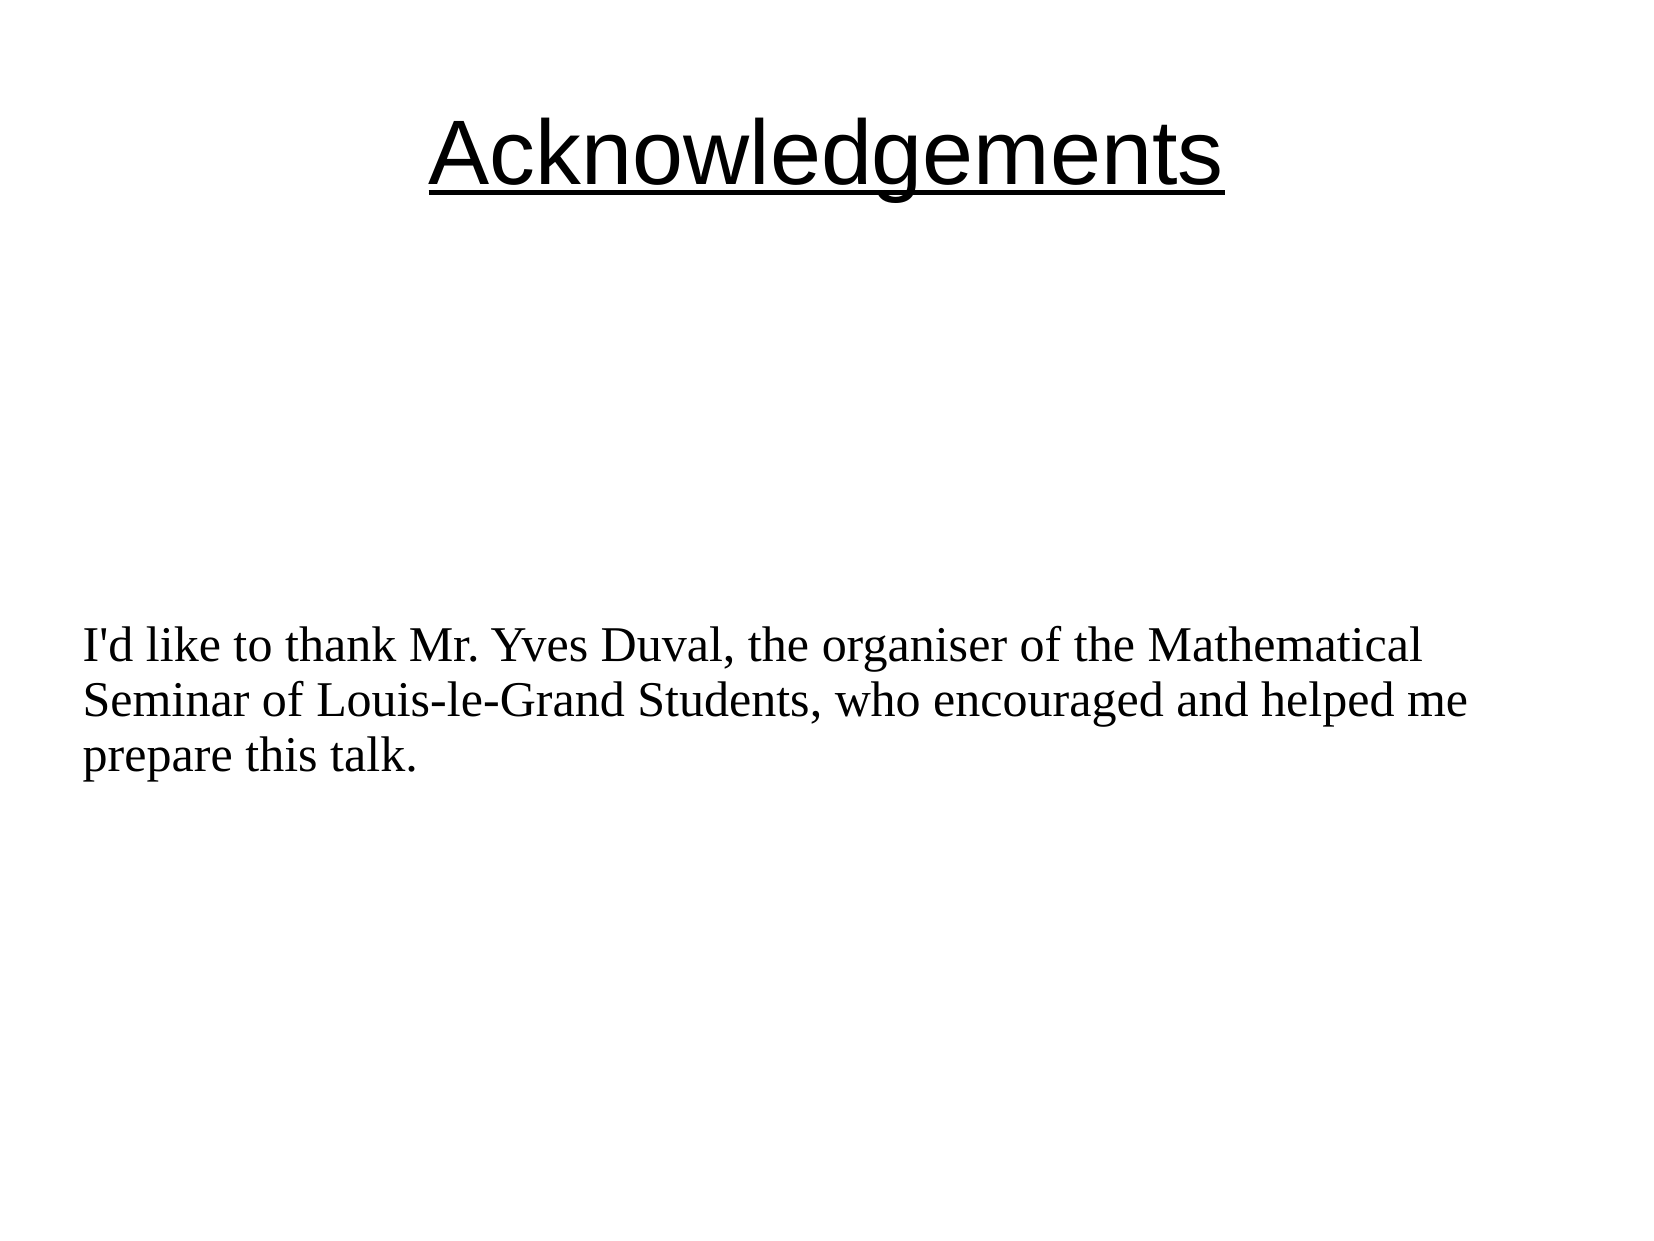

# Acknowledgements
I'd like to thank Mr. Yves Duval, the organiser of the Mathematical Seminar of Louis-le-Grand Students, who encouraged and helped me prepare this talk.